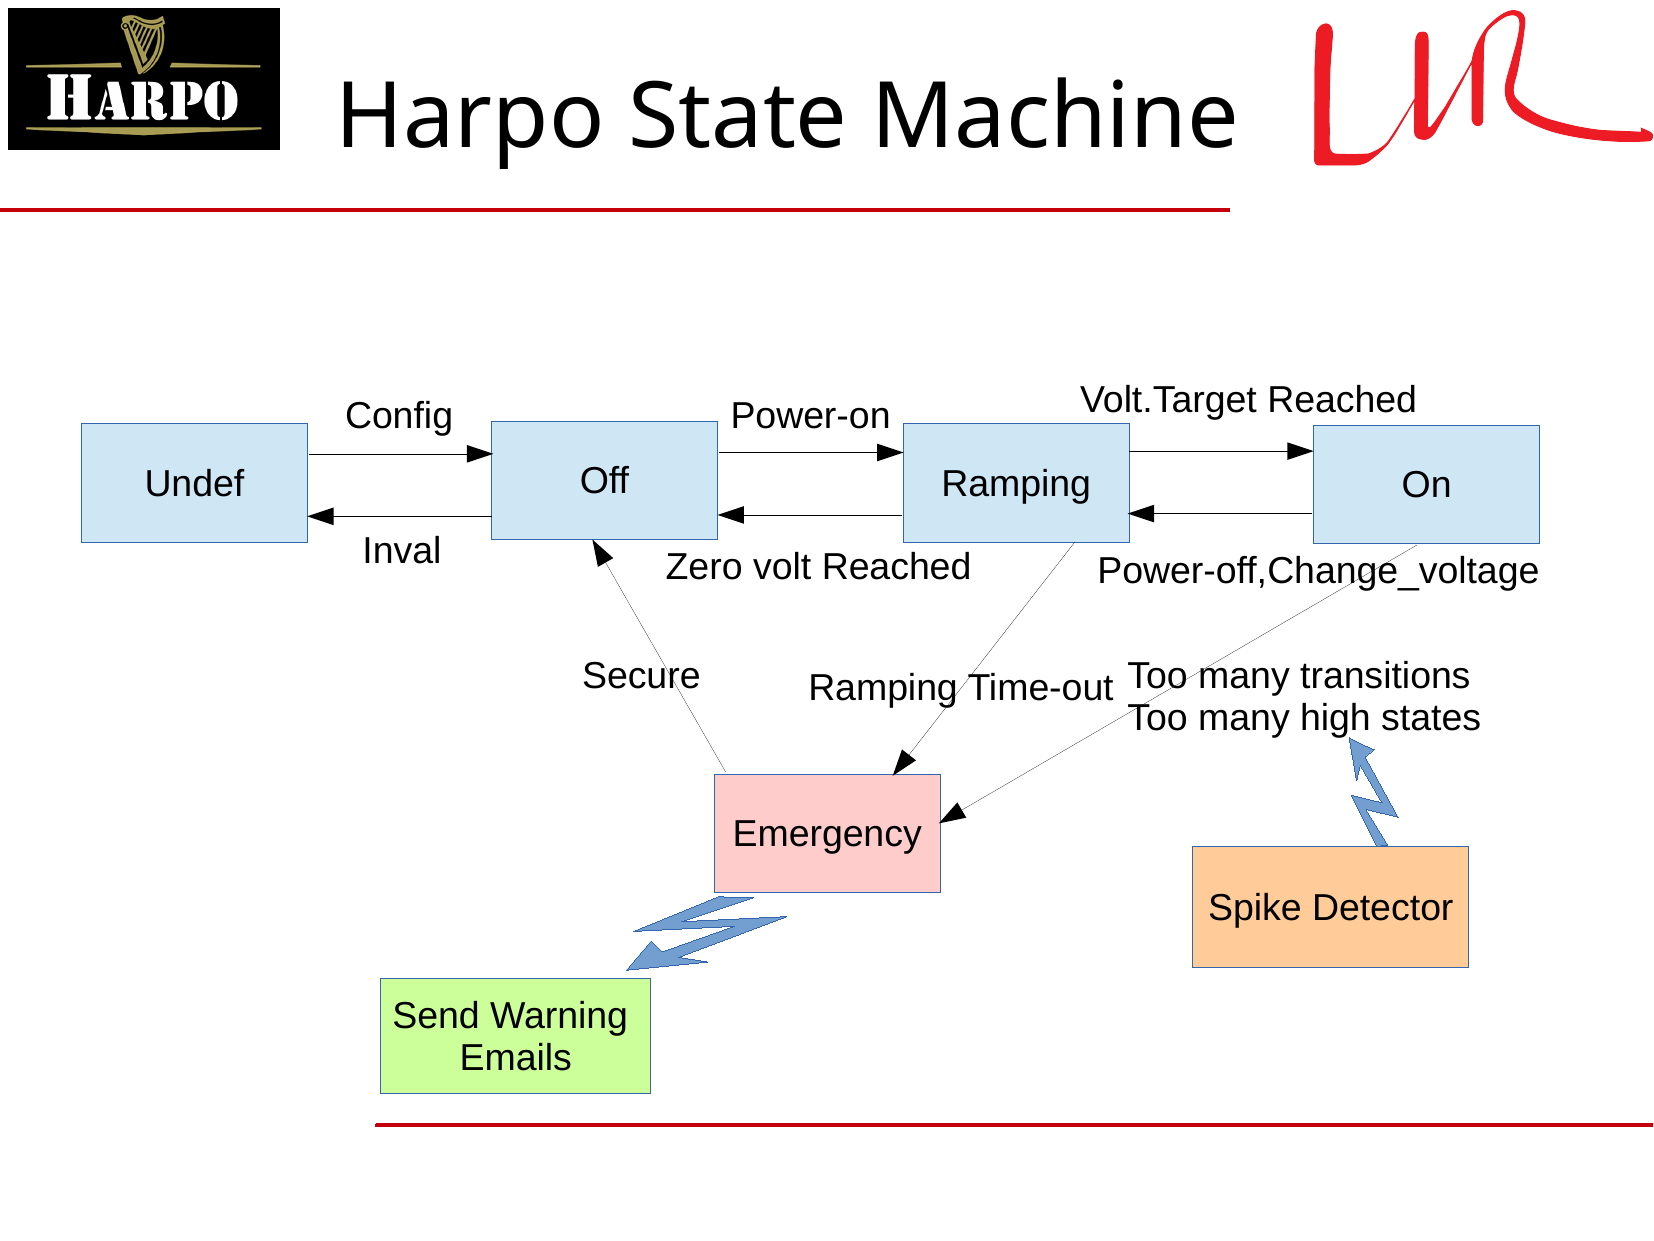

# Harpo State Machine
Volt.Target Reached
Config
Power-on
Off
Undef
Ramping
On
Inval
Zero volt Reached
Power-off,Change_voltage
Secure
Too many transitions
Too many high states
Ramping Time-out
Emergency
Spike Detector
Send Warning
Emails